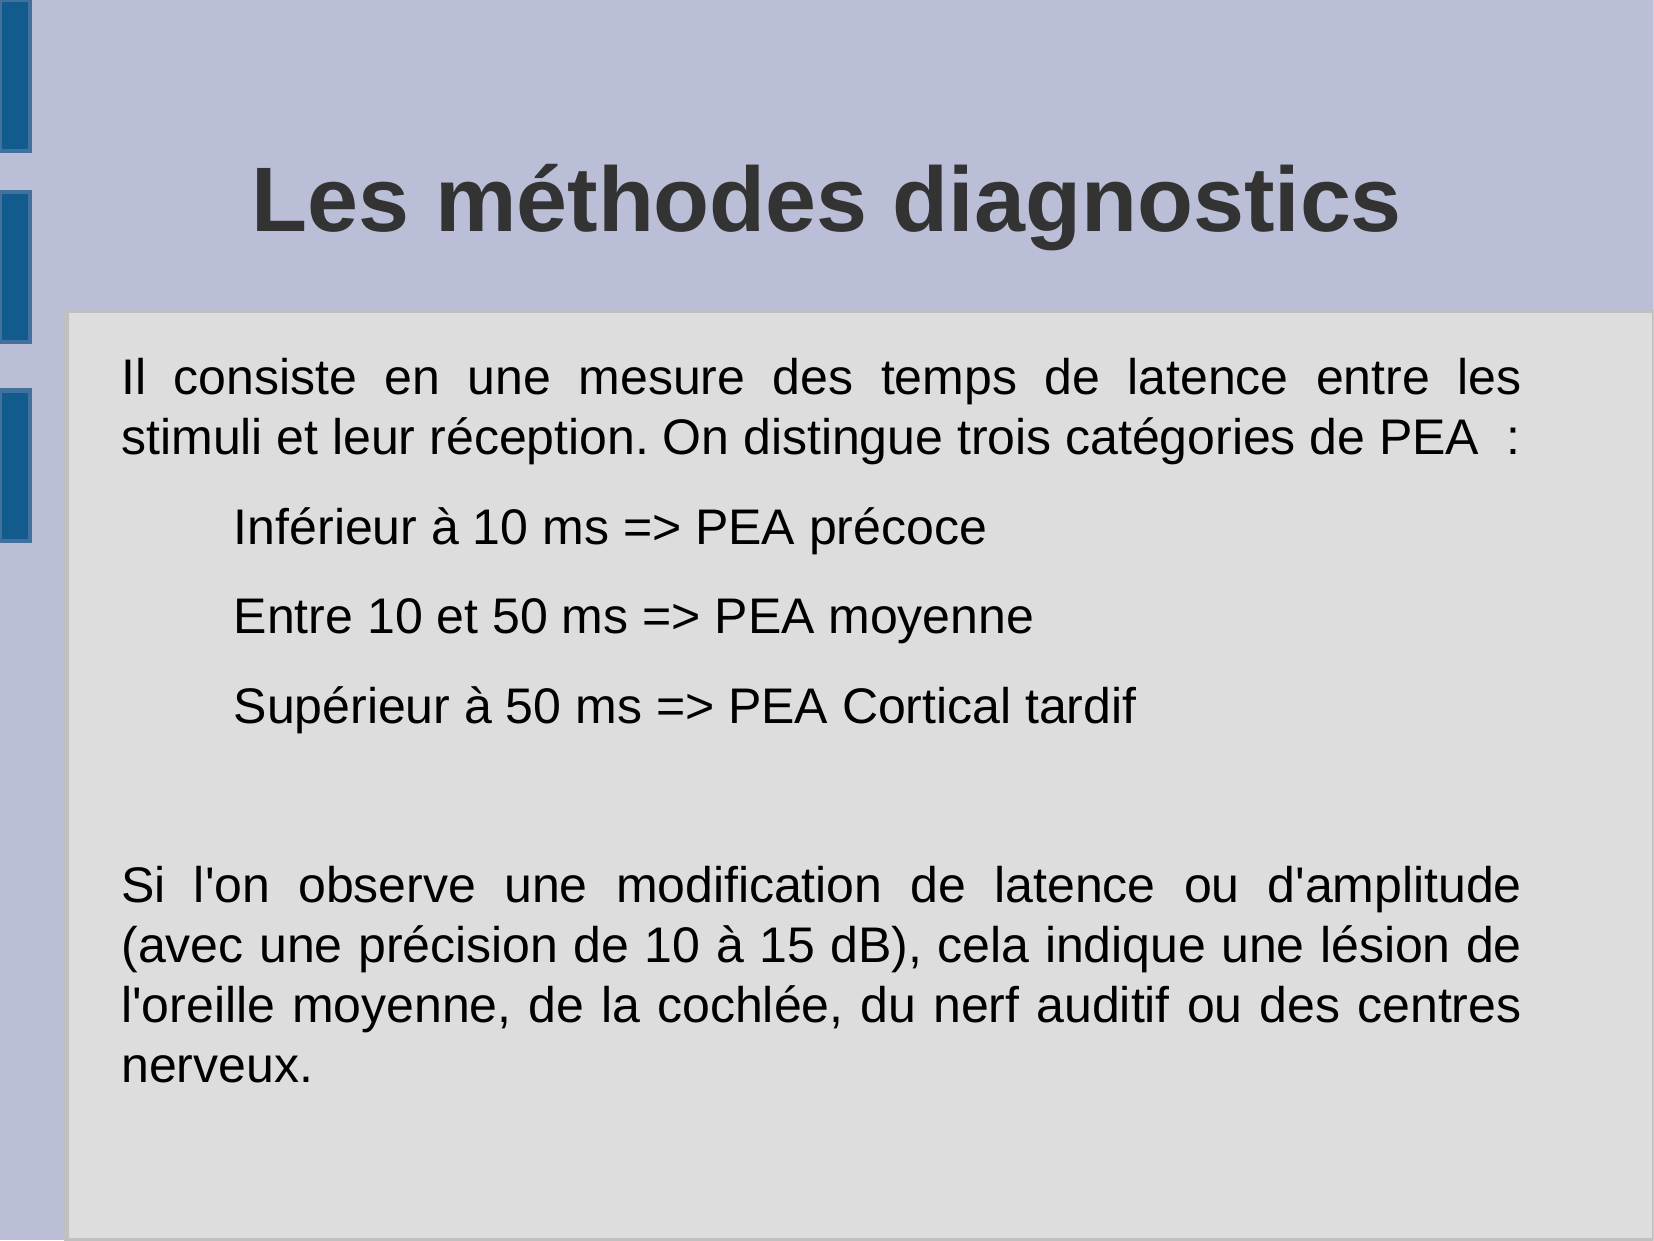

# Les méthodes diagnostics
Il consiste en une mesure des temps de latence entre les stimuli et leur réception. On distingue trois catégories de PEA  :
Inférieur à 10 ms => PEA précoce
Entre 10 et 50 ms => PEA moyenne
Supérieur à 50 ms => PEA Cortical tardif
Si l'on observe une modification de latence ou d'amplitude (avec une précision de 10 à 15 dB), cela indique une lésion de l'oreille moyenne, de la cochlée, du nerf auditif ou des centres nerveux.